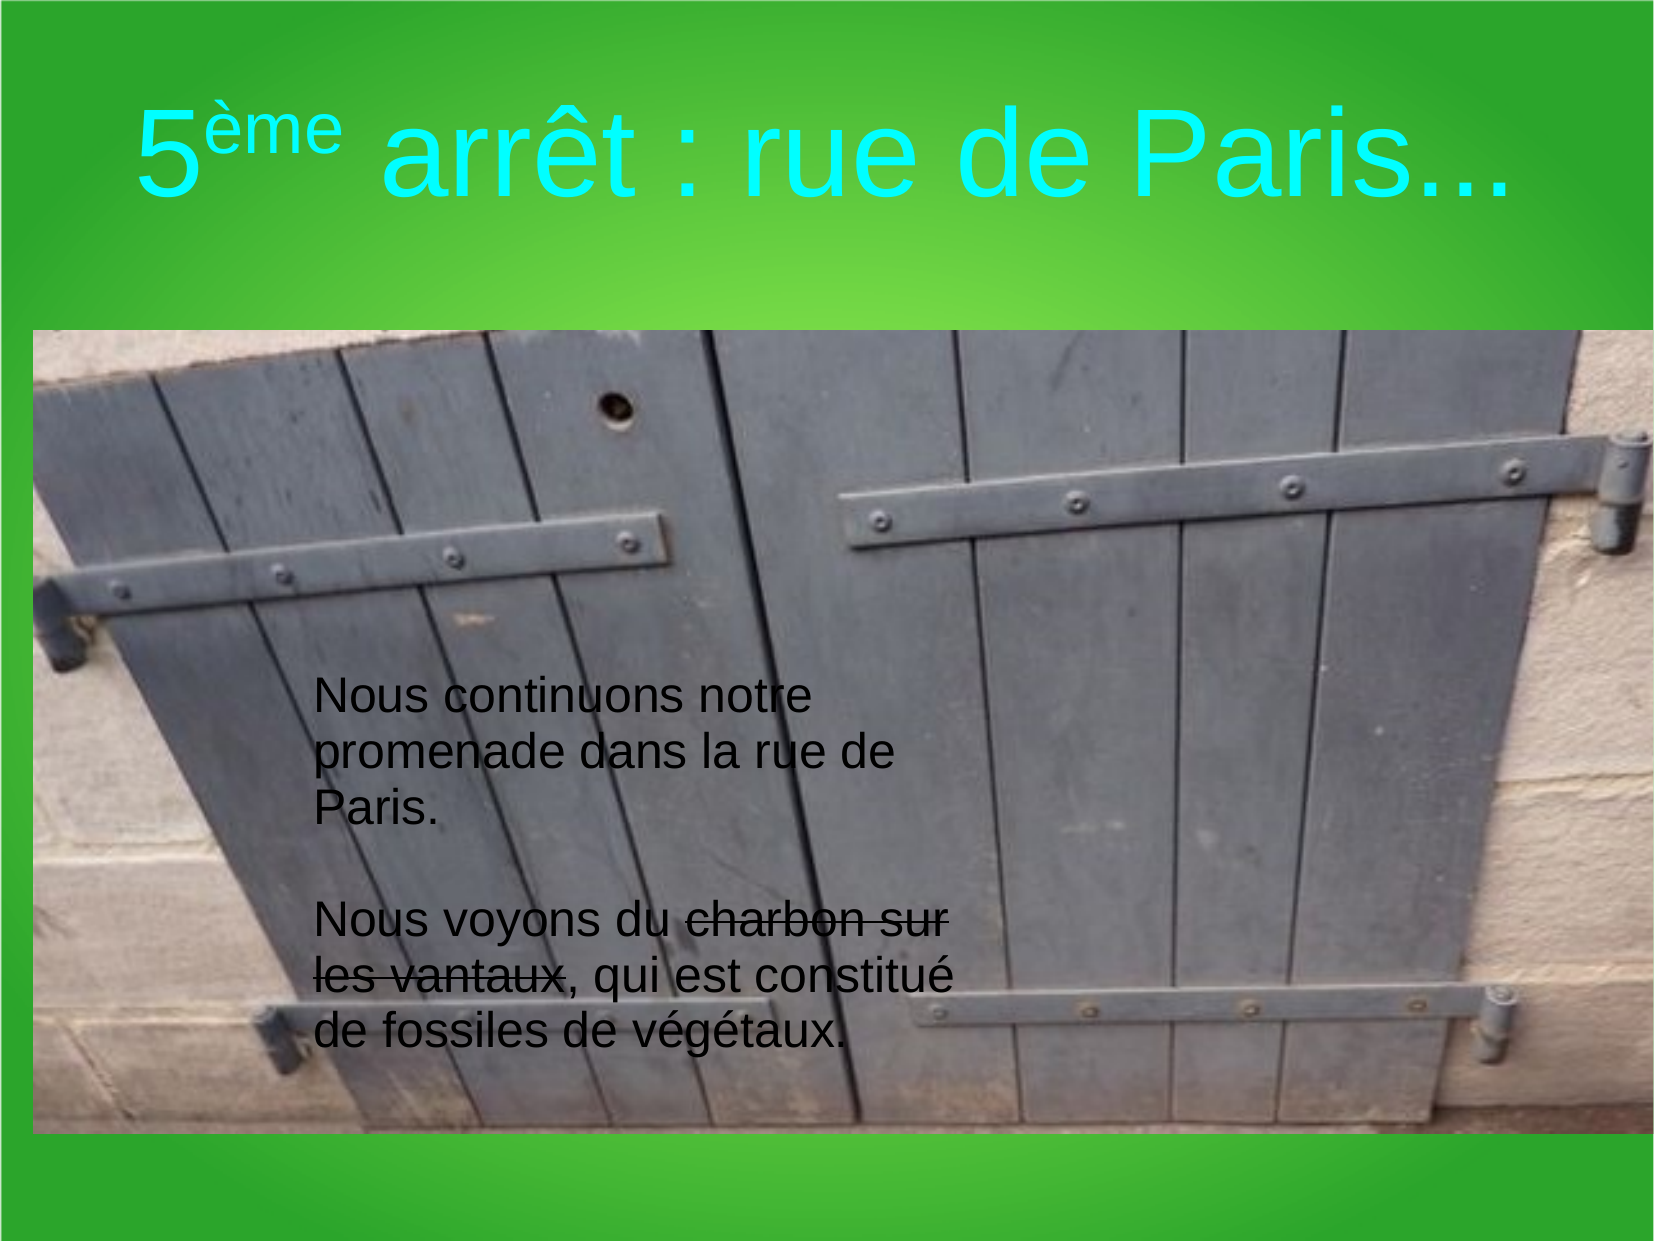

# 5ème arrêt : rue de Paris...
Nous continuons notre promenade dans la rue de Paris.
Nous voyons du charbon sur les vantaux, qui est constitué de fossiles de végétaux.